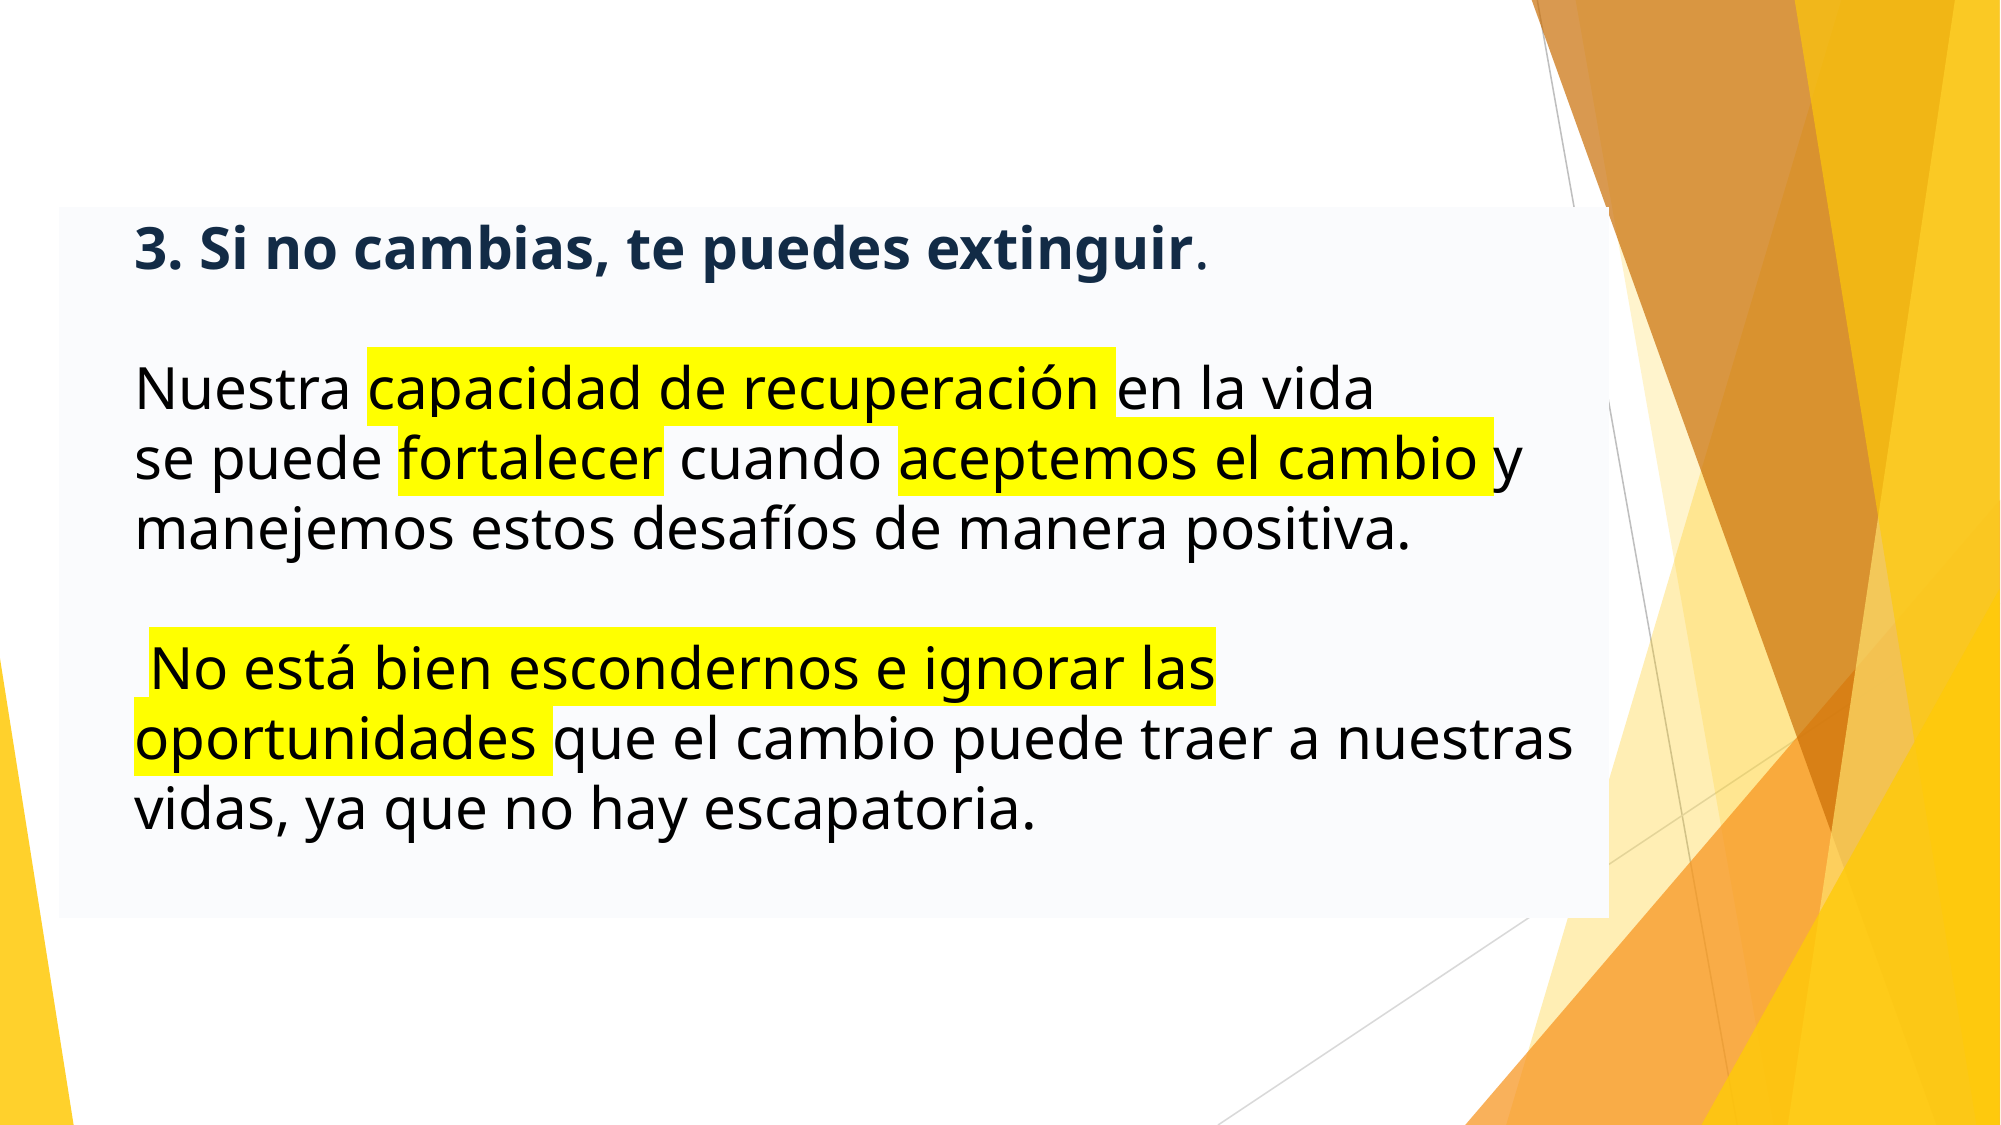

3. Si no cambias, te puedes extinguir.
Nuestra capacidad de recuperación en la vida
se puede fortalecer cuando aceptemos el cambio y manejemos estos desafíos de manera positiva.
 No está bien escondernos e ignorar las oportunidades que el cambio puede traer a nuestras vidas, ya que no hay escapatoria.
| |
| --- |